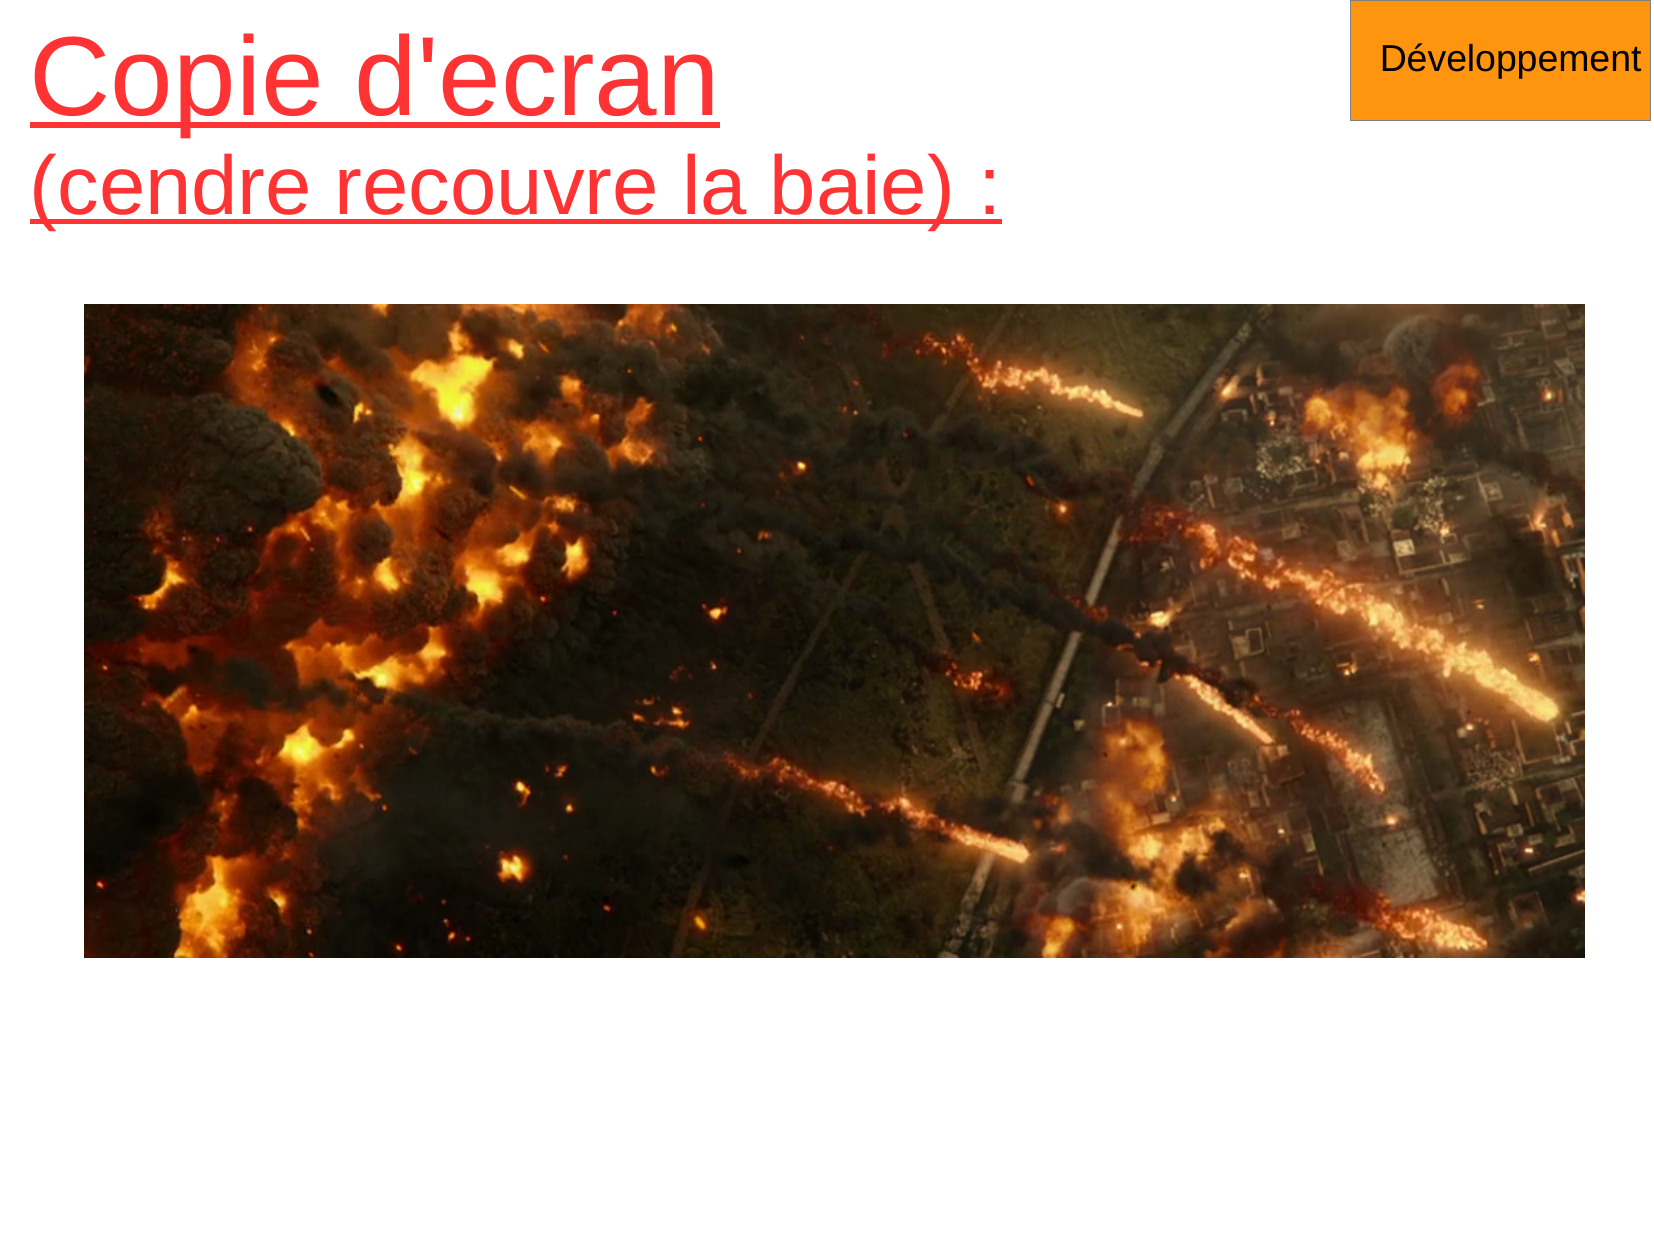

Copie d'ecran (cendre recouvre la baie) :
Développement